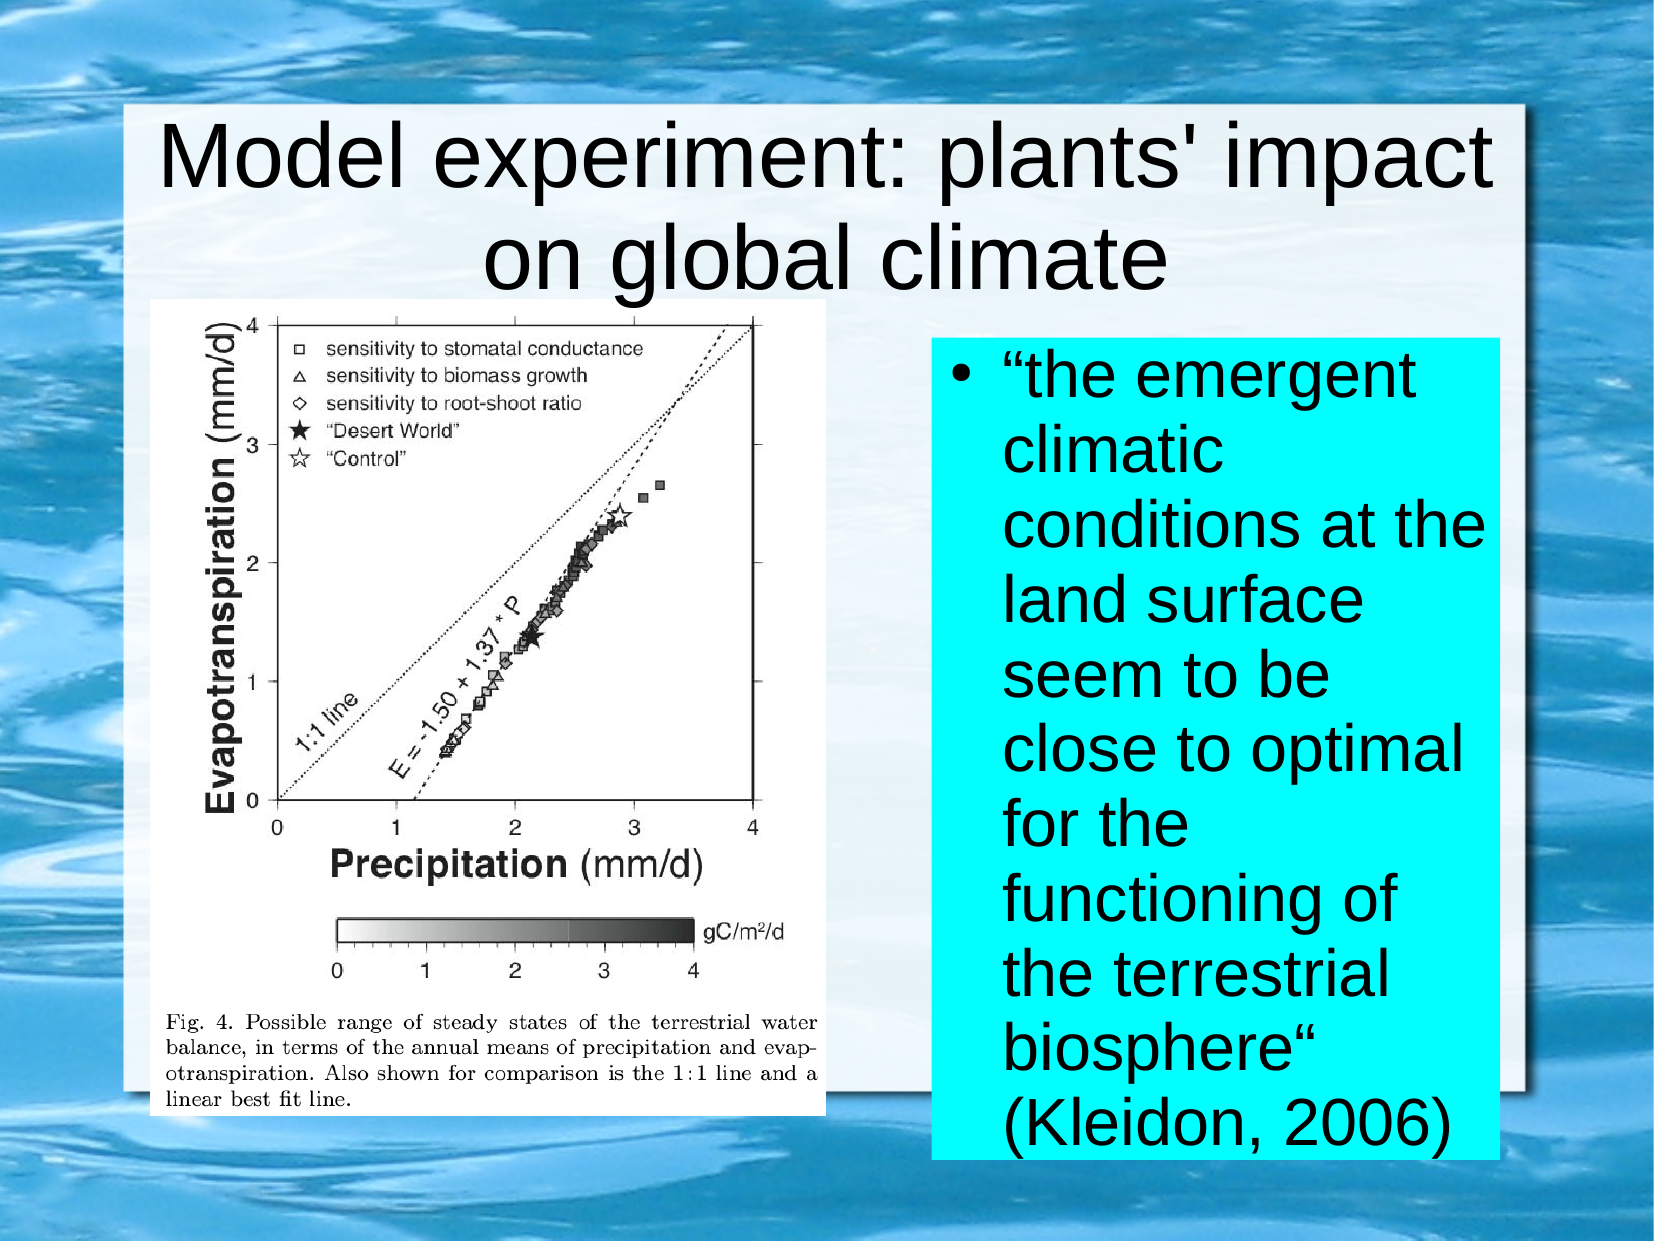

Model experiment: plants' impact on global climate
# “the emergent climatic conditions at the land surface seem to be close to optimal for the functioning of the terrestrial biosphere“ (Kleidon, 2006)